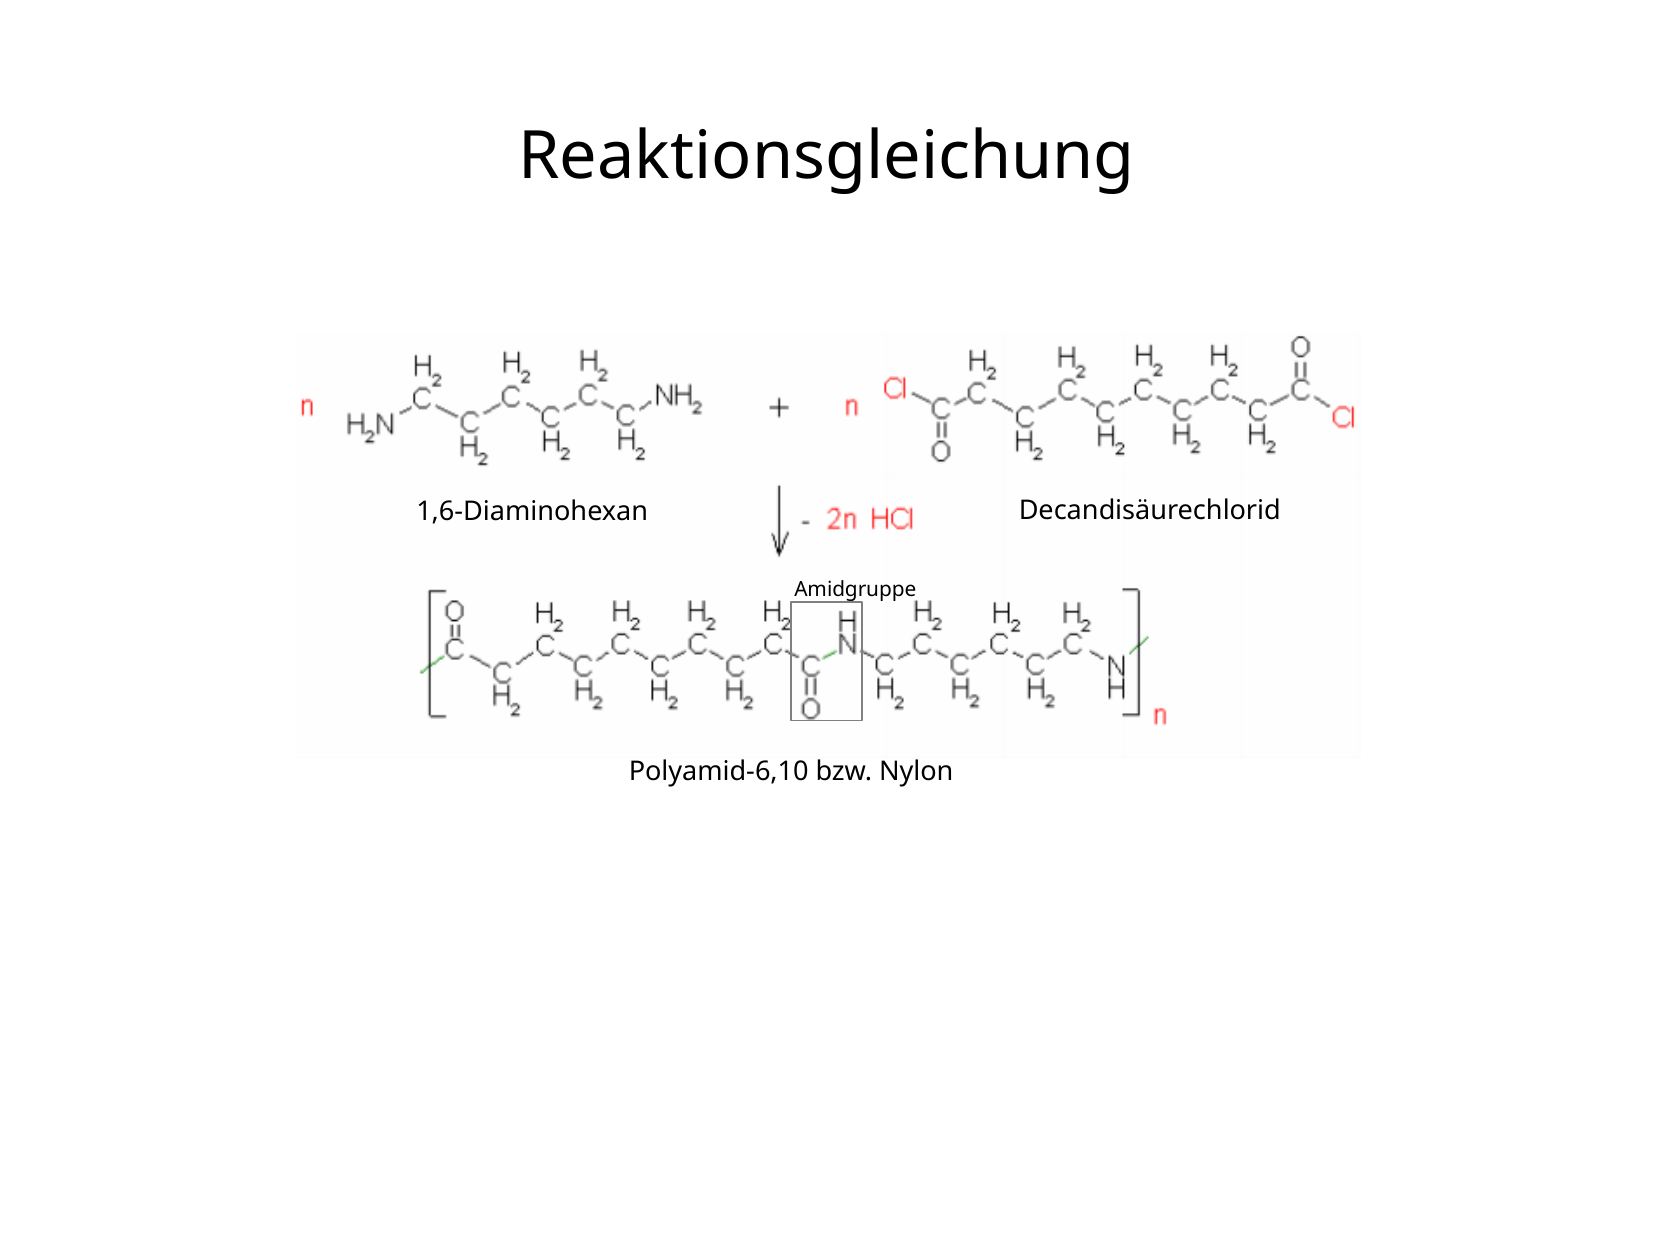

# Reaktionsgleichung
Decandisäurechlorid
1,6-Diaminohexan
Amidgruppe
Polyamid-6,10 bzw. Nylon